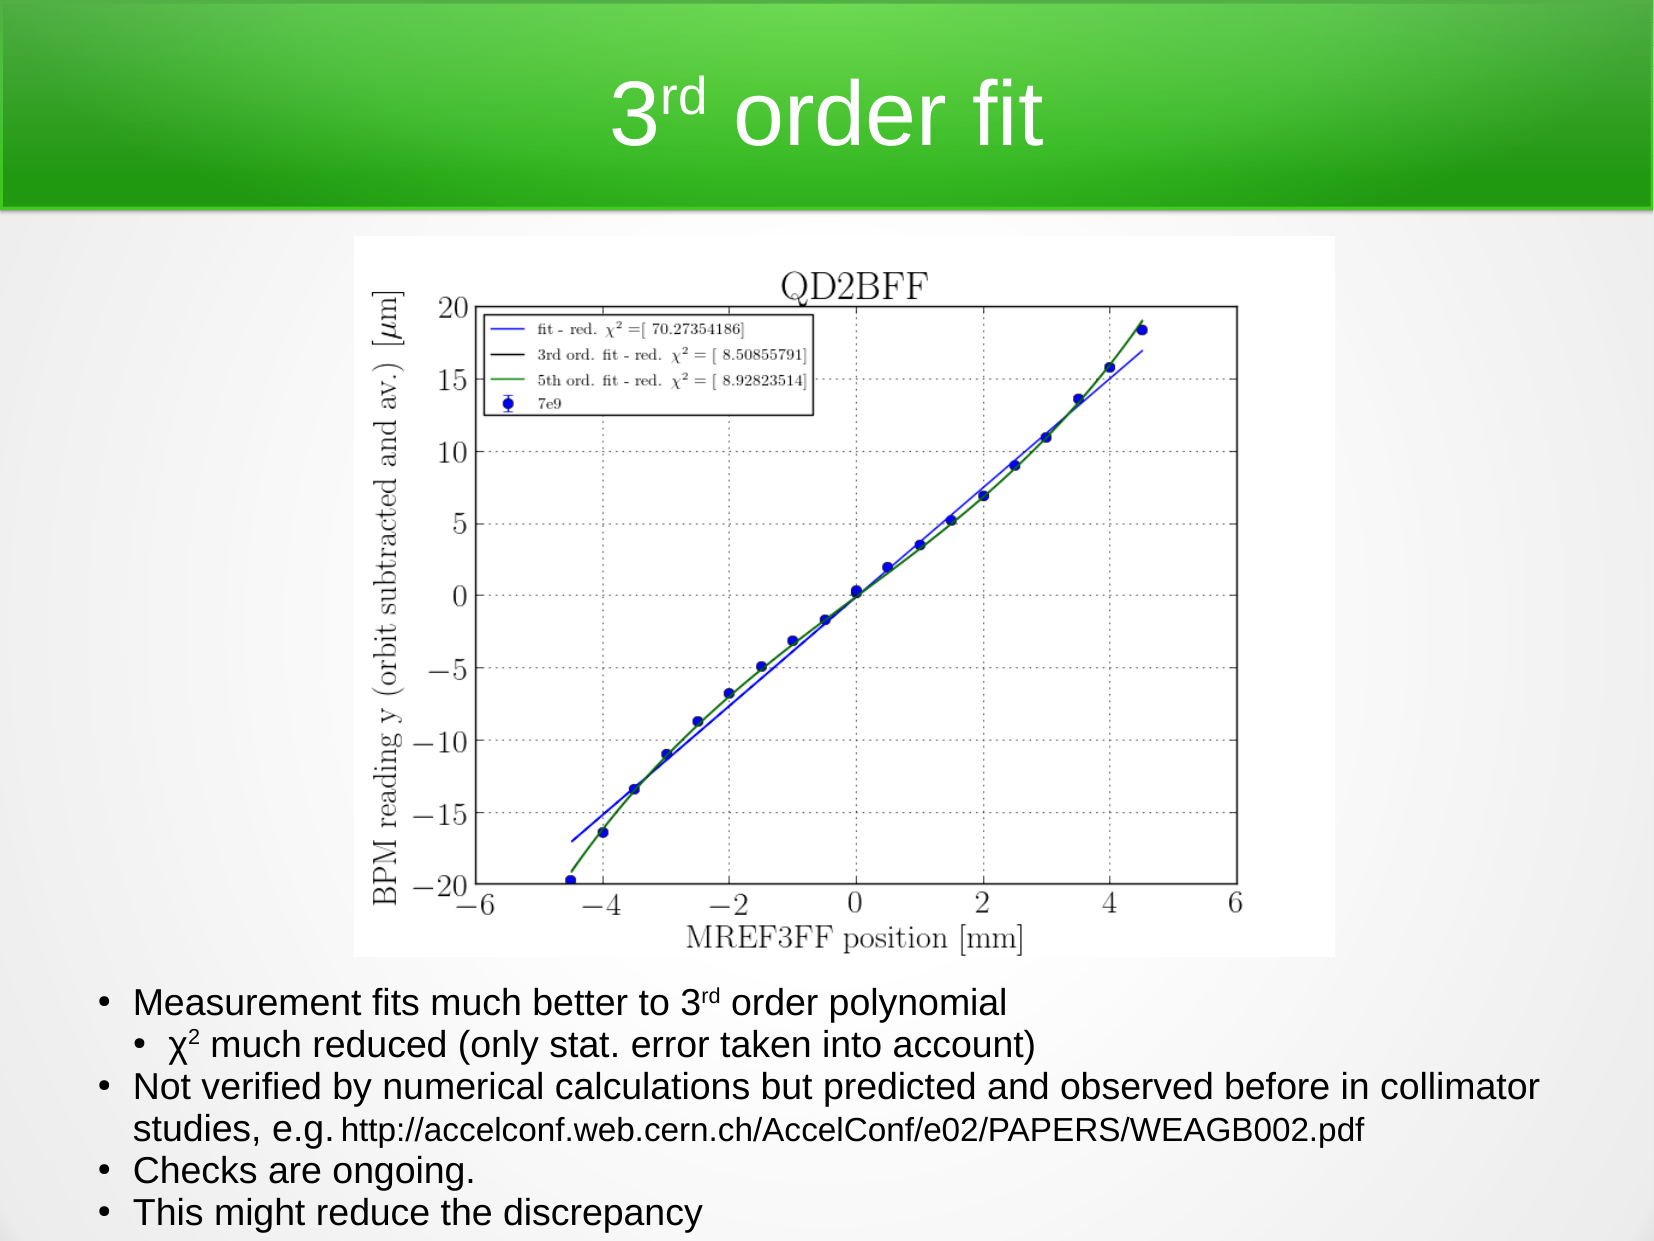

# 3rd order fit
Measurement fits much better to 3rd order polynomial
χ2 much reduced (only stat. error taken into account)
Not verified by numerical calculations but predicted and observed before in collimator studies, e.g. http://accelconf.web.cern.ch/AccelConf/e02/PAPERS/WEAGB002.pdf
Checks are ongoing.
This might reduce the discrepancy